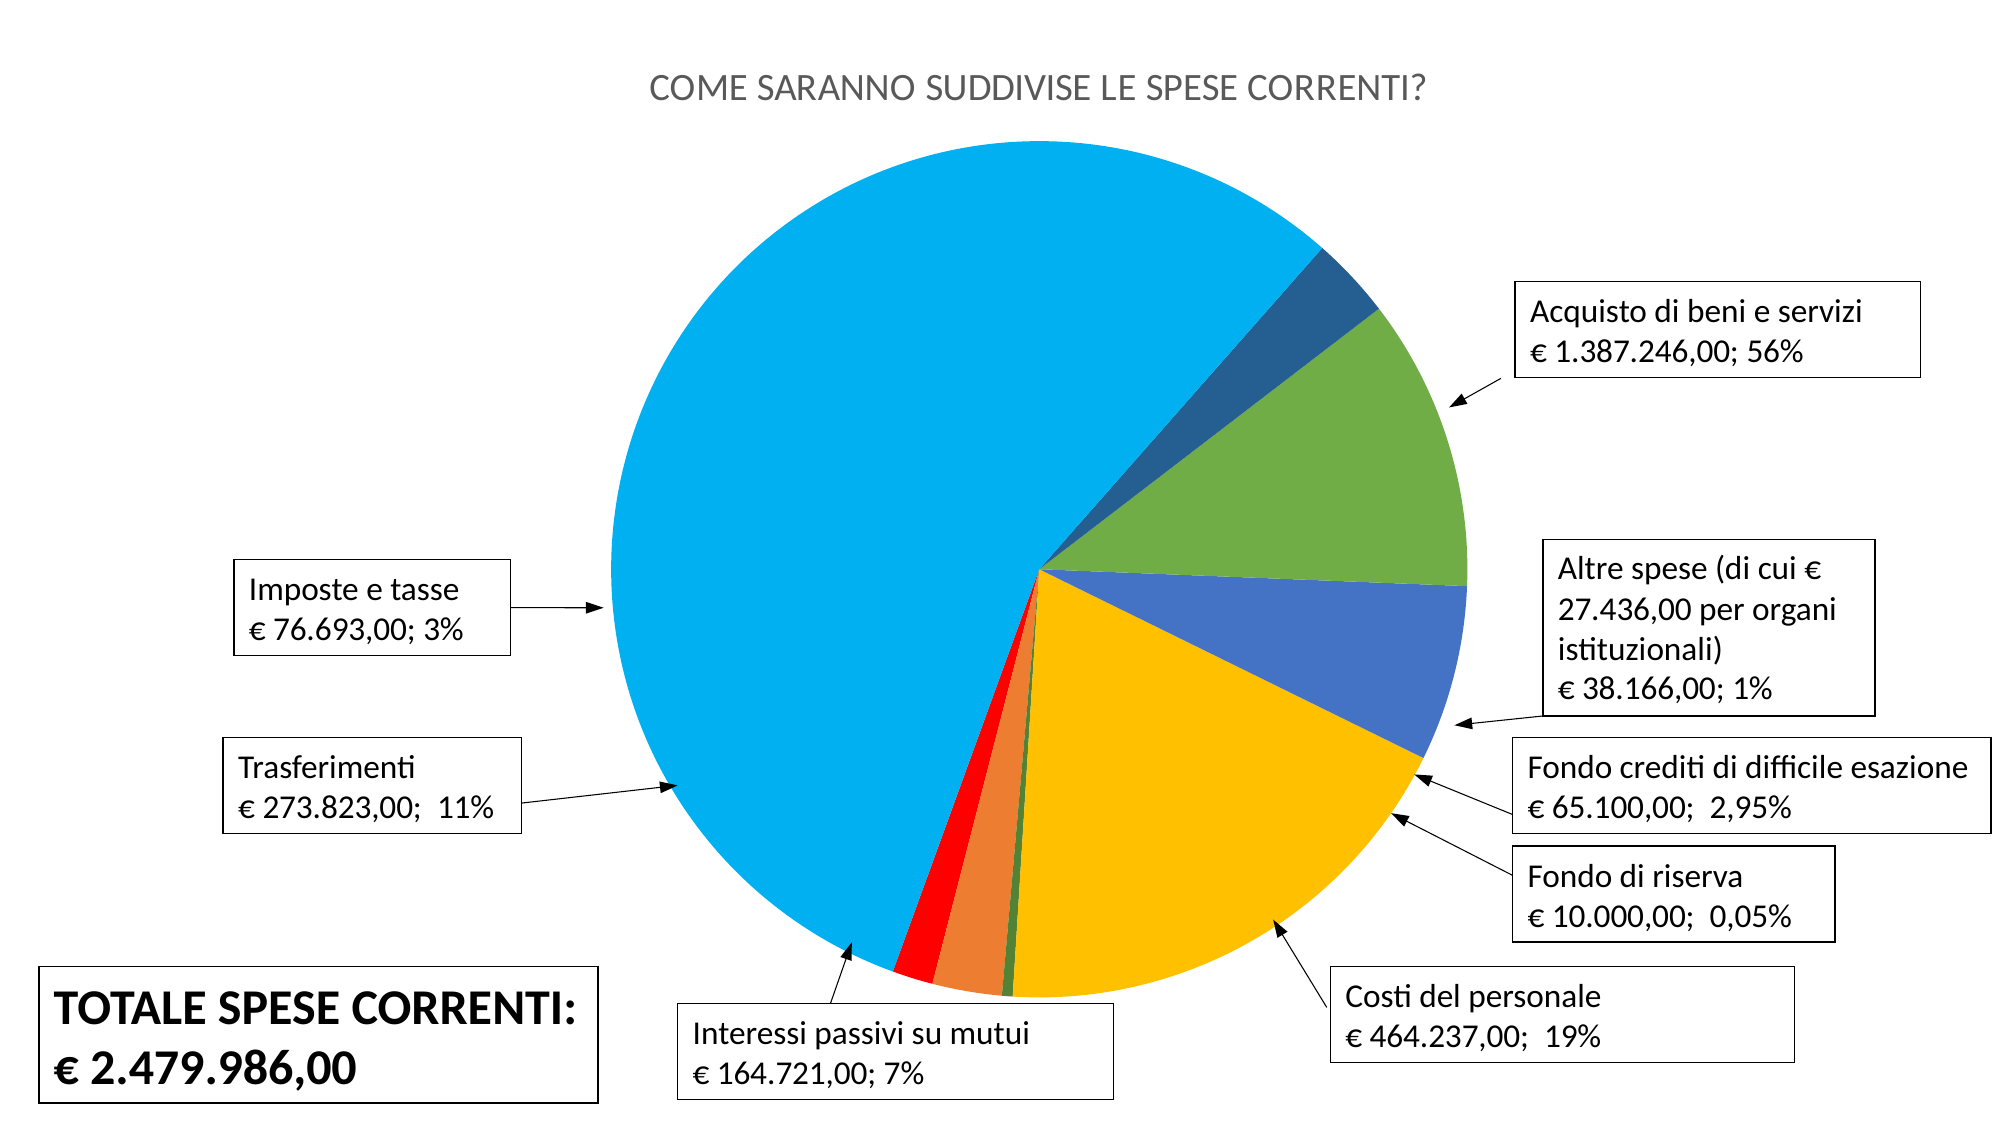

### Chart: COME SARANNO SUDDIVISE LE SPESE CORRENTI?
| Category | COME SARANNO SUDDIVISE LE SPESE CORRENTI? |
|---|---|
| ALTRE SPESE | 38166.0 |
| FONDO CREDITI DI DIFFICILE ESAZIONE | 65100.0 |
| FONDO DI RISERVA | 10000.0 |
| COSTI DEL PERSONALE | 464237.0 |
| INTERESSI PASSIVI SU MUTUI | 164721.0 |
| TRASFERIMENTI | 273823.0 |
| IMPOSTE E TASSE | 76693.0 |
| ACQUISTO DI BENI E SERVIZI | 1387246.0 |Acquisto di beni e servizi
€ 1.387.246,00; 56%
Altre spese (di cui € 27.436,00 per organi istituzionali)
€ 38.166,00; 1%
Imposte e tasse
€ 76.693,00; 3%
Trasferimenti
€ 273.823,00; 11%
Fondo crediti di difficile esazione
€ 65.100,00; 2,95%
Fondo di riserva
€ 10.000,00; 0,05%
TOTALE SPESE CORRENTI: € 2.479.986,00
Costi del personale
€ 464.237,00; 19%
Interessi passivi su mutui
€ 164.721,00; 7%